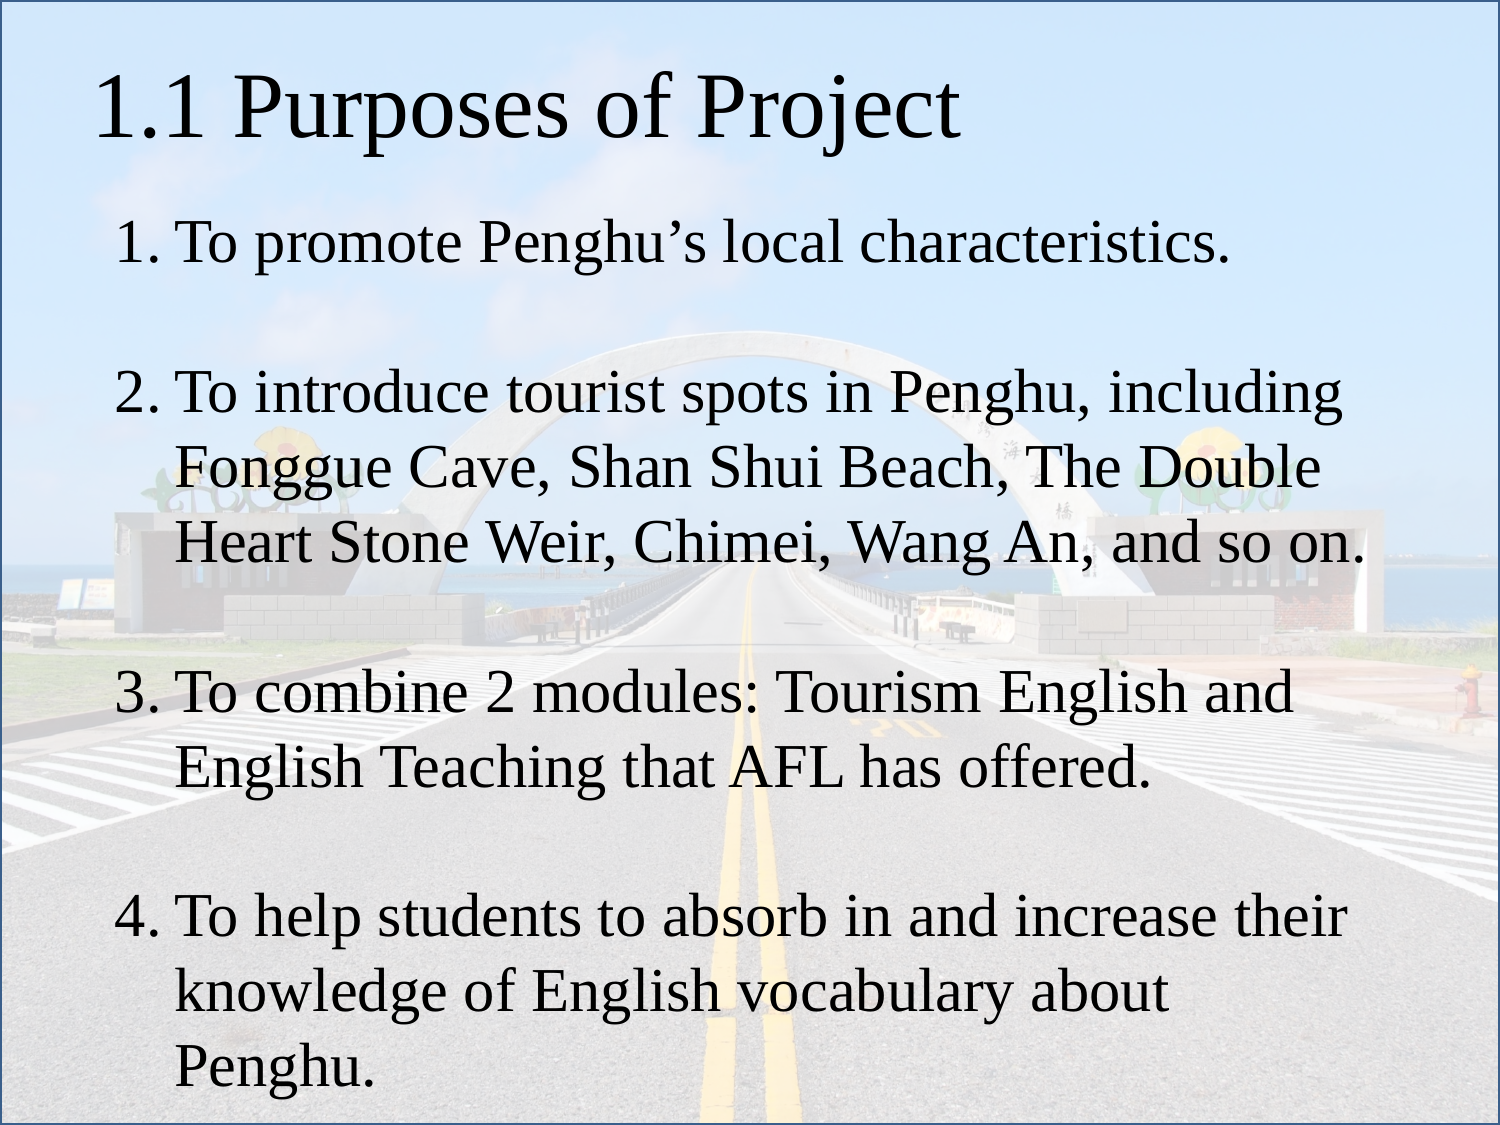

1.1 Purposes of Project
To promote Penghu’s local characteristics.
To introduce tourist spots in Penghu, including Fonggue Cave, Shan Shui Beach, The Double Heart Stone Weir, Chimei, Wang An, and so on.
To combine 2 modules: Tourism English and English Teaching that AFL has offered.
To help students to absorb in and increase their knowledge of English vocabulary about Penghu.